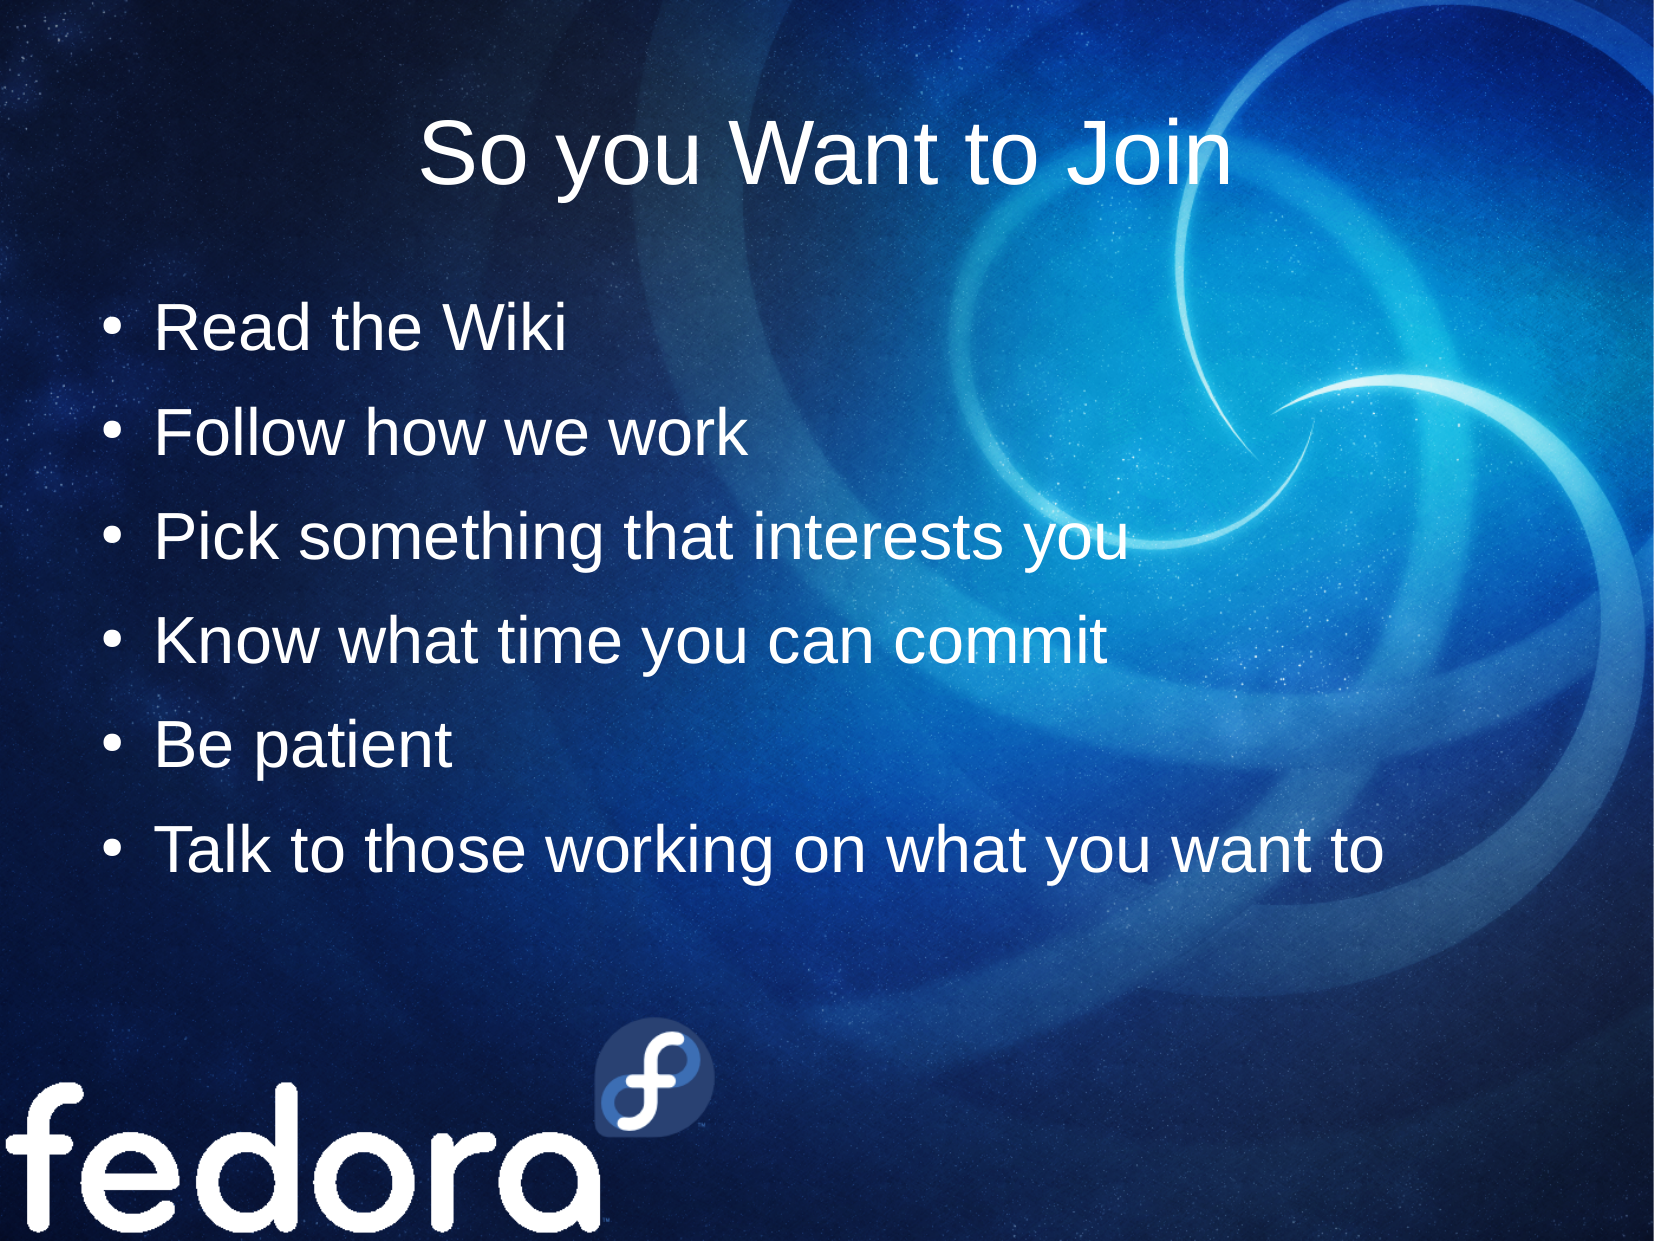

# So you Want to Join
Read the Wiki
Follow how we work
Pick something that interests you
Know what time you can commit
Be patient
Talk to those working on what you want to